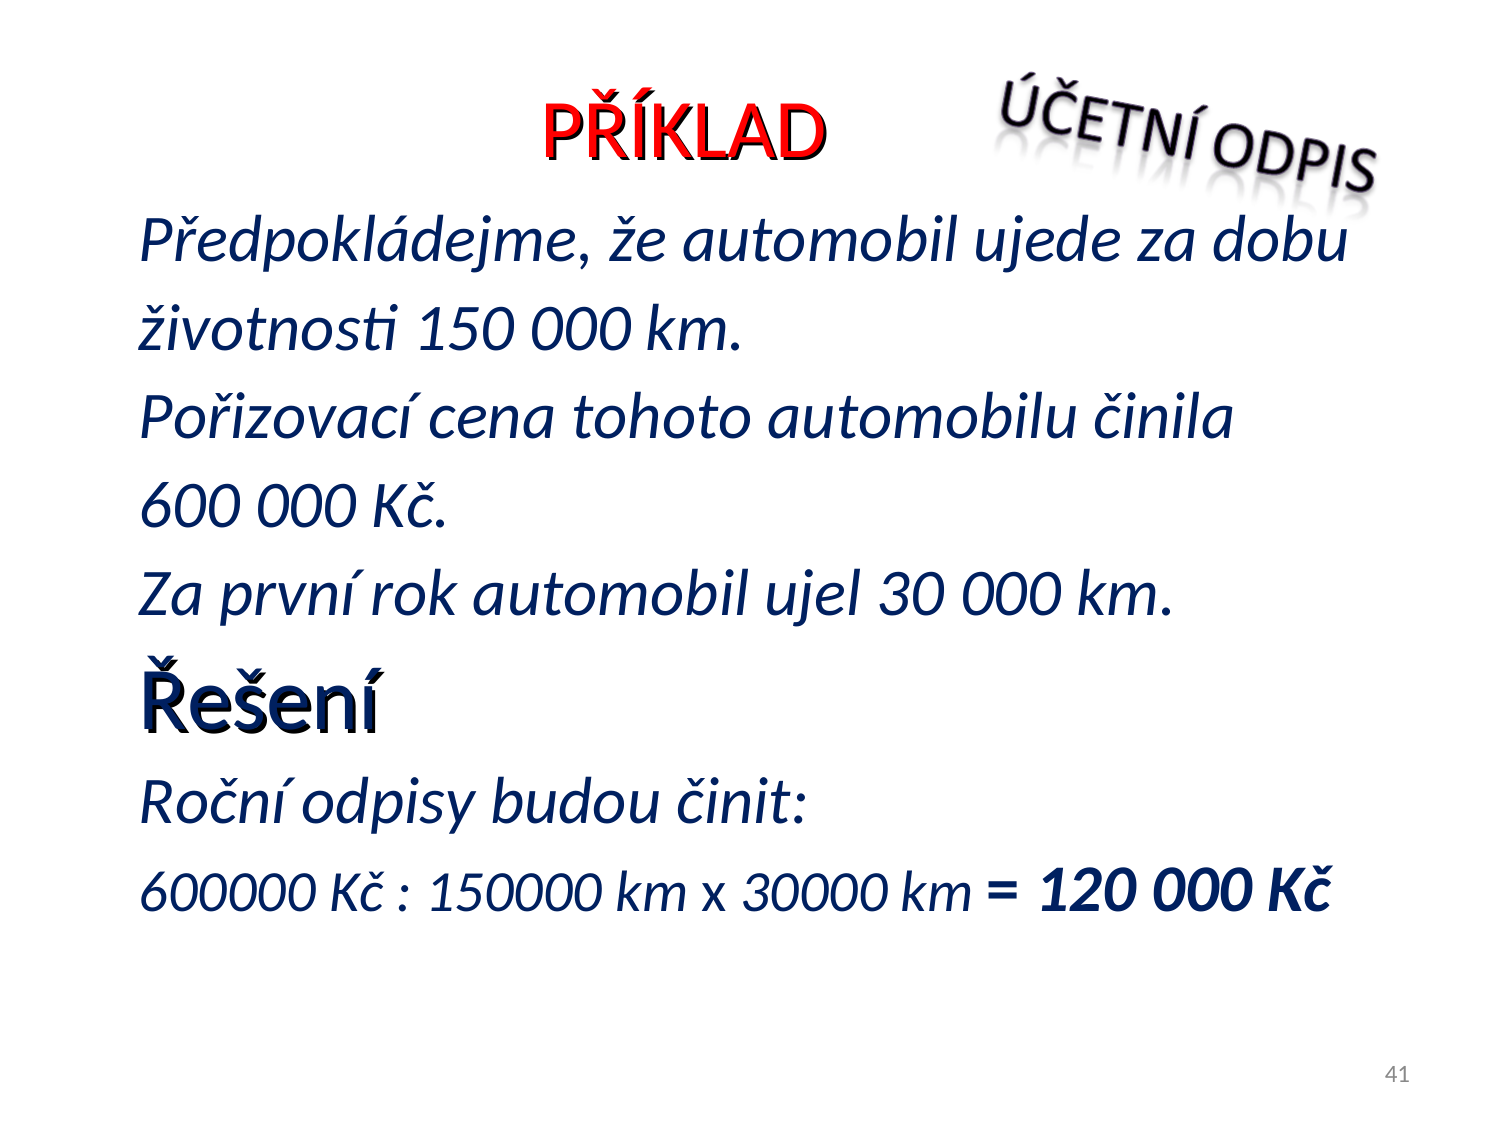

#
PŘÍKLAD
Předpokládejme, že automobil ujede za dobu
životnosti 150 000 km.
Pořizovací cena tohoto automobilu činila
600 000 Kč.
Za první rok automobil ujel 30 000 km.
Řešení
Roční odpisy budou činit:
600000 Kč : 150000 km x 30000 km = 120 000 Kč